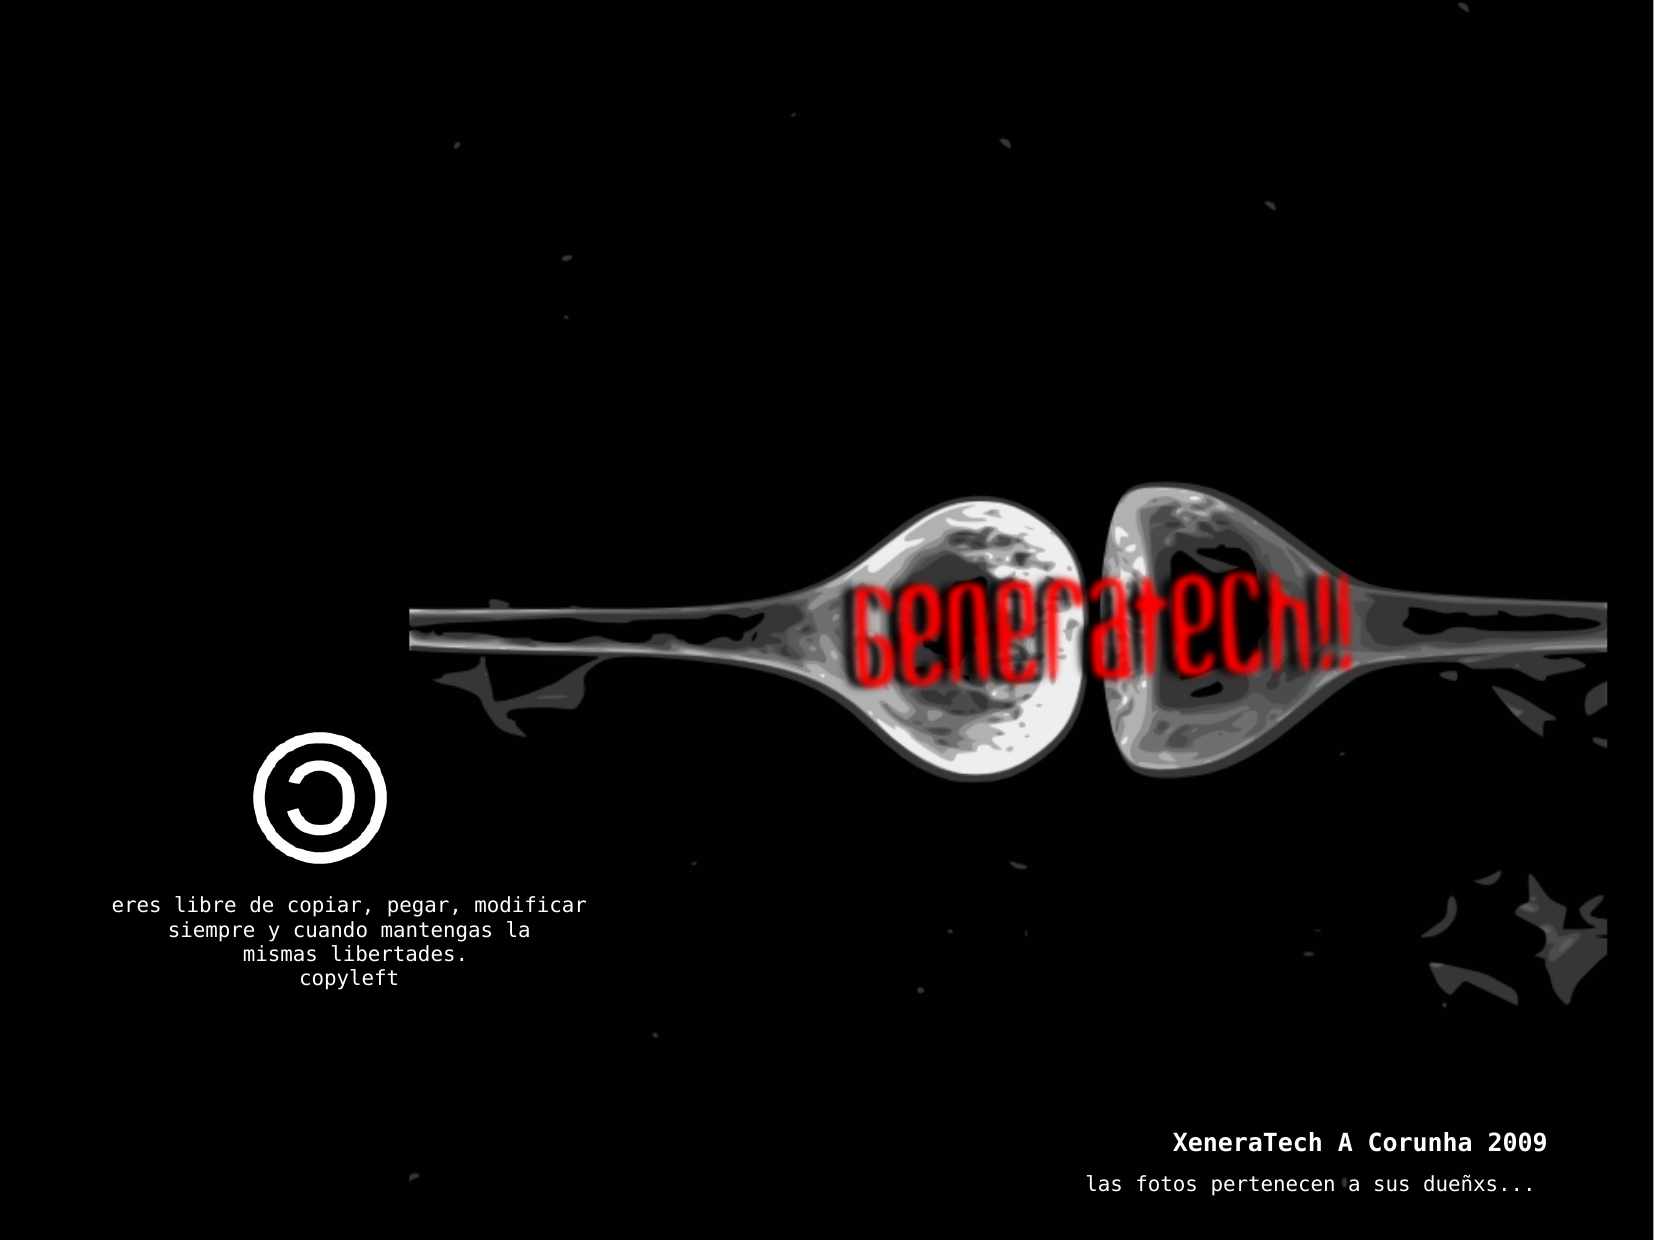

eres libre de copiar, pegar, modificar
siempre y cuando mantengas la
 mismas libertades.
copyleft
XeneraTech A Corunha 2009
las fotos pertenecen a sus dueñxs...